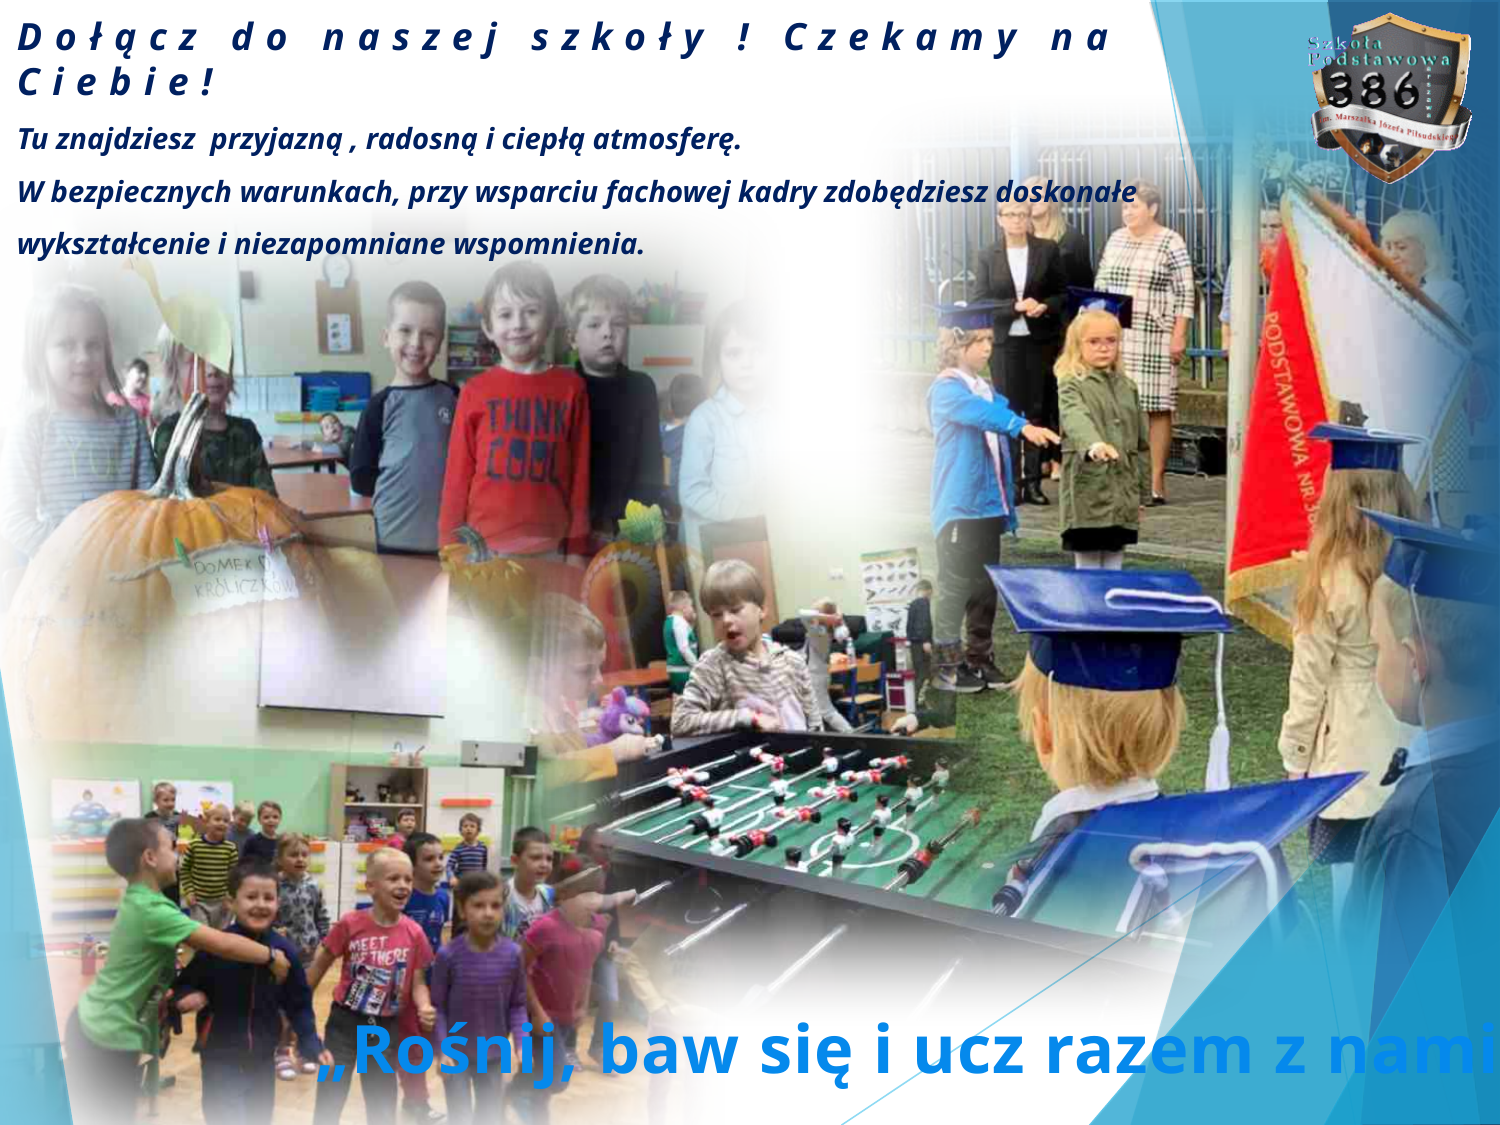

Dołącz do naszej szkoły ! Czekamy na Ciebie!
Tu znajdziesz przyjazną , radosną i ciepłą atmosferę.
W bezpiecznych warunkach, przy wsparciu fachowej kadry zdobędziesz doskonałe wykształcenie i niezapomniane wspomnienia.
„Rośnij, baw się i ucz razem z nami”